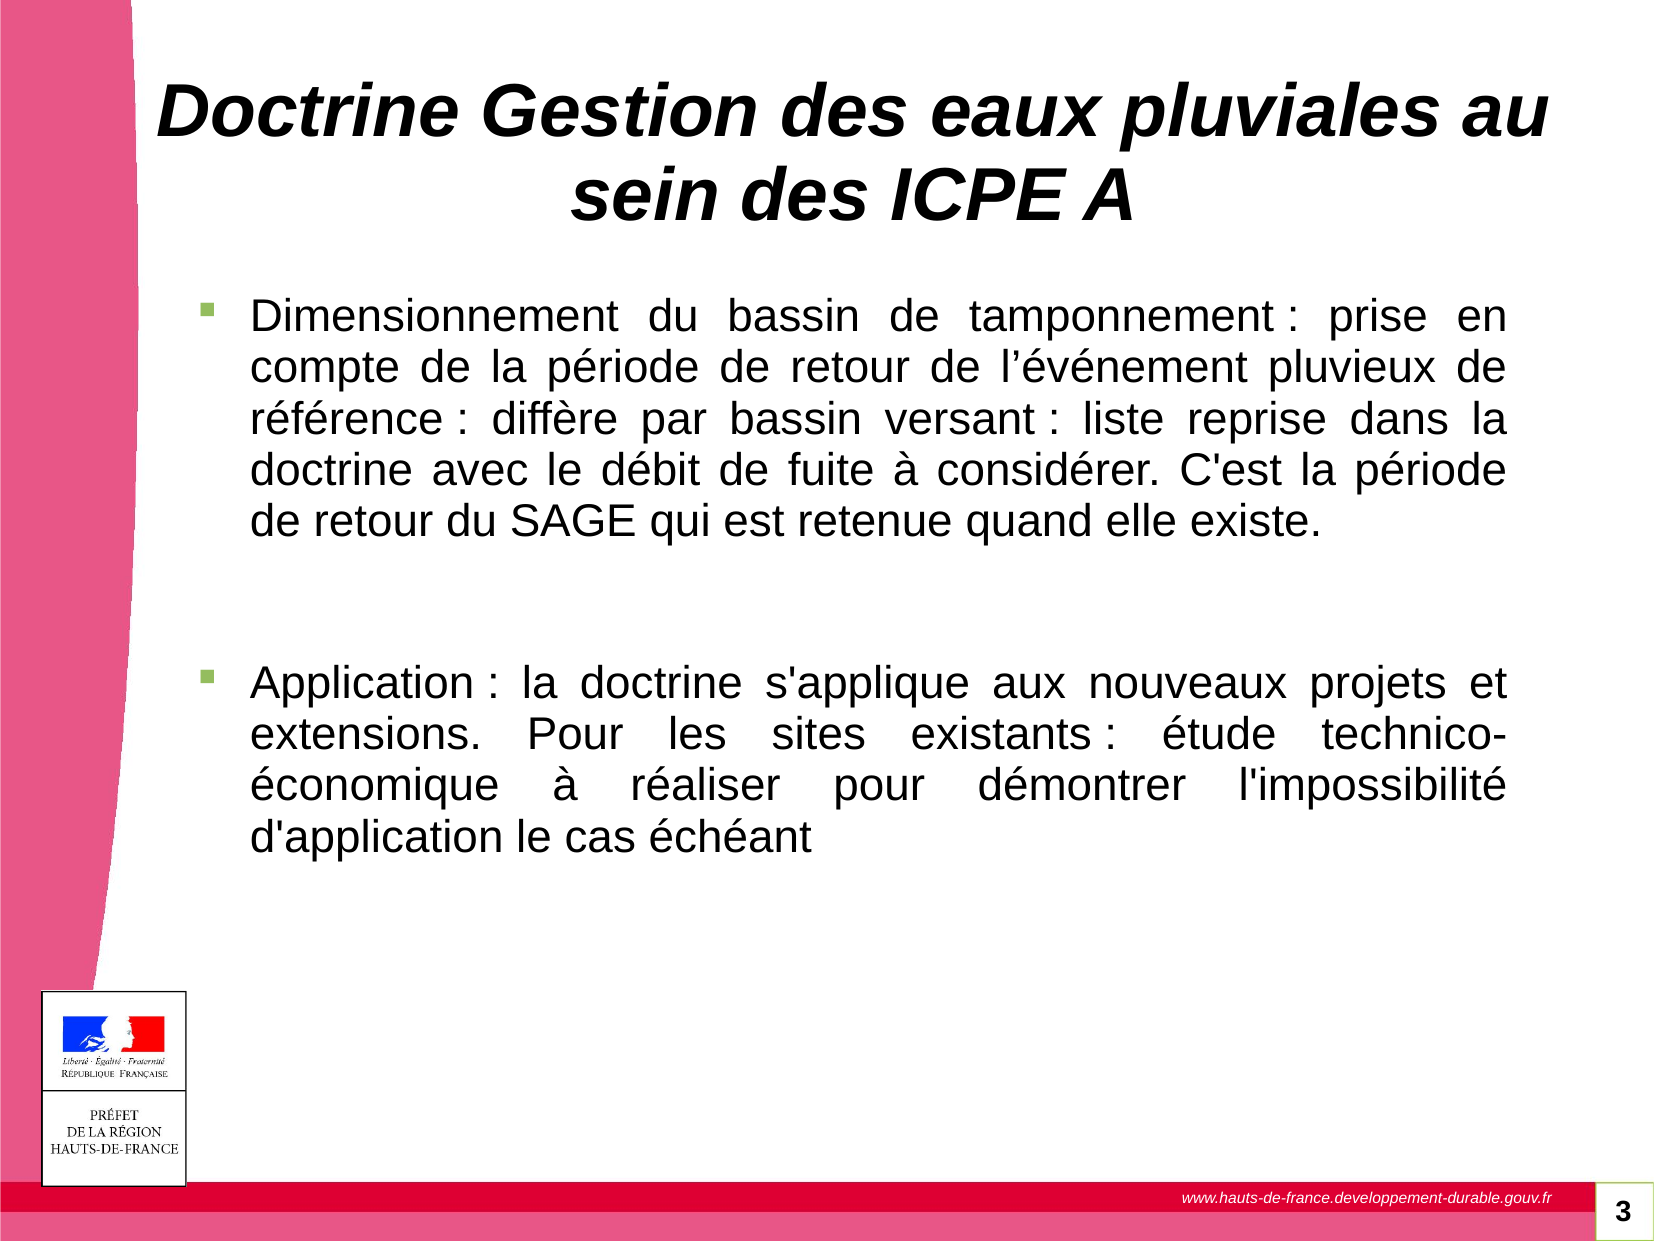

Doctrine Gestion des eaux pluviales au sein des ICPE A
# Dimensionnement du bassin de tamponnement : prise en compte de la période de retour de l’événement pluvieux de référence : diffère par bassin versant : liste reprise dans la doctrine avec le débit de fuite à considérer. C'est la période de retour du SAGE qui est retenue quand elle existe.
Application : la doctrine s'applique aux nouveaux projets et extensions. Pour les sites existants : étude technico-économique à réaliser pour démontrer l'impossibilité d'application le cas échéant
3